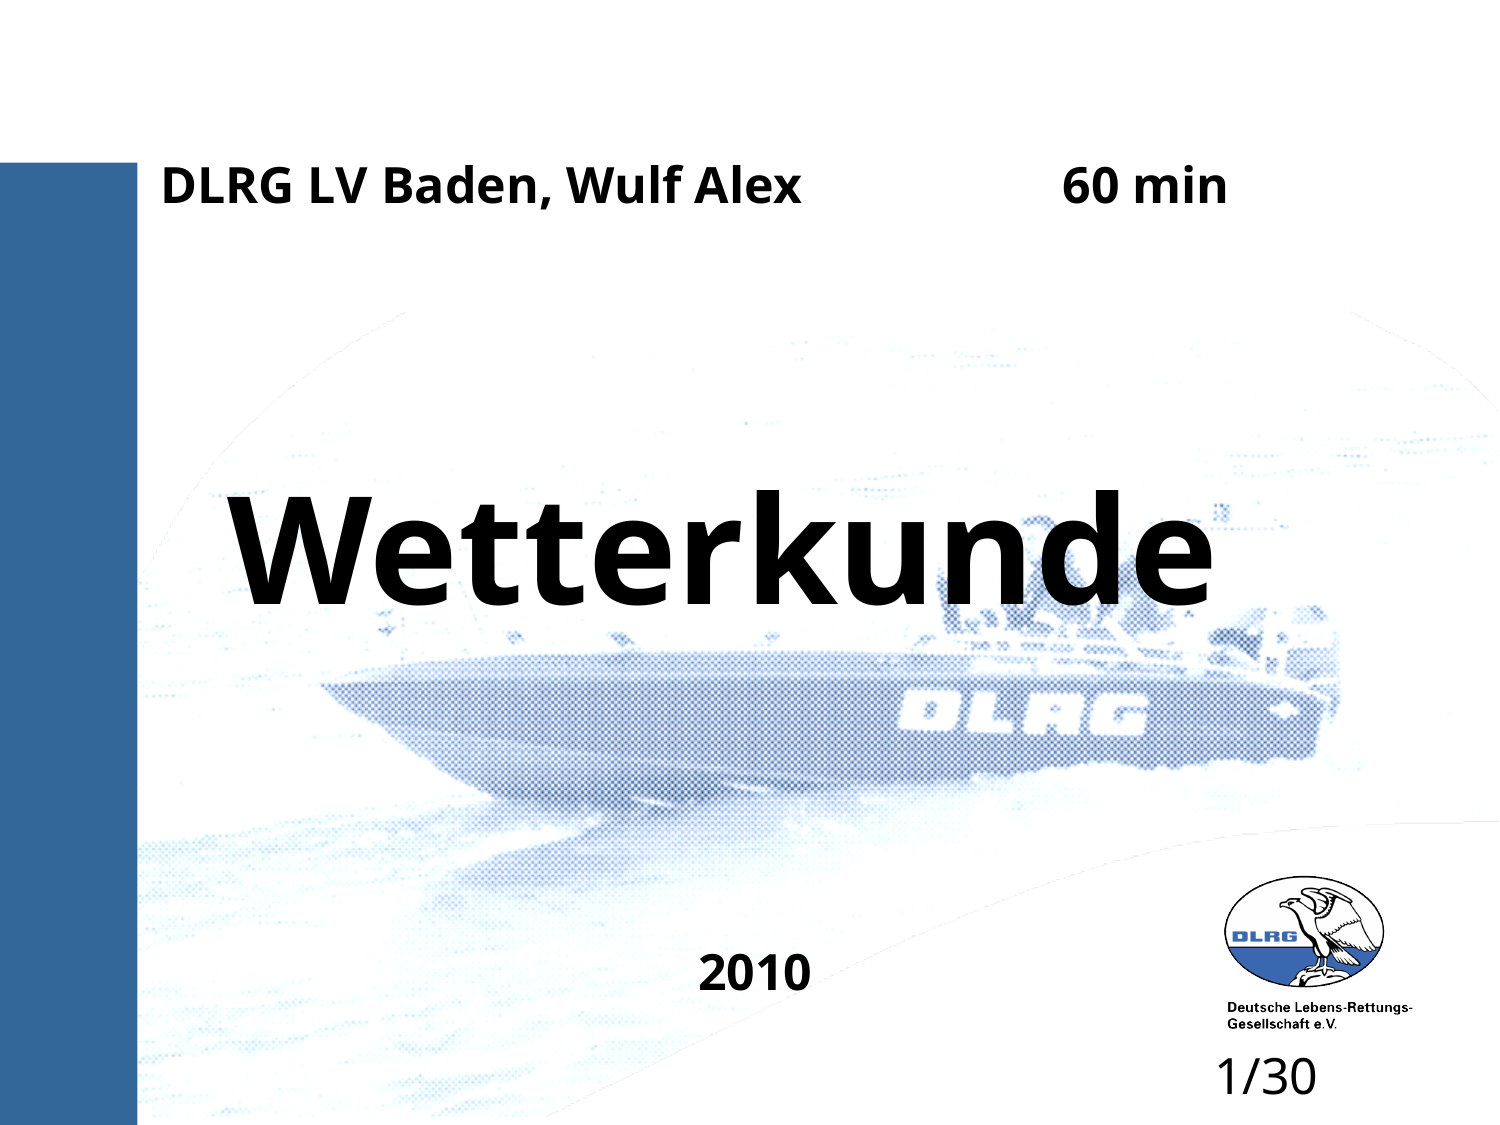

DLRG LV Baden, Wulf Alex 60 min
# Wetterkunde
2010